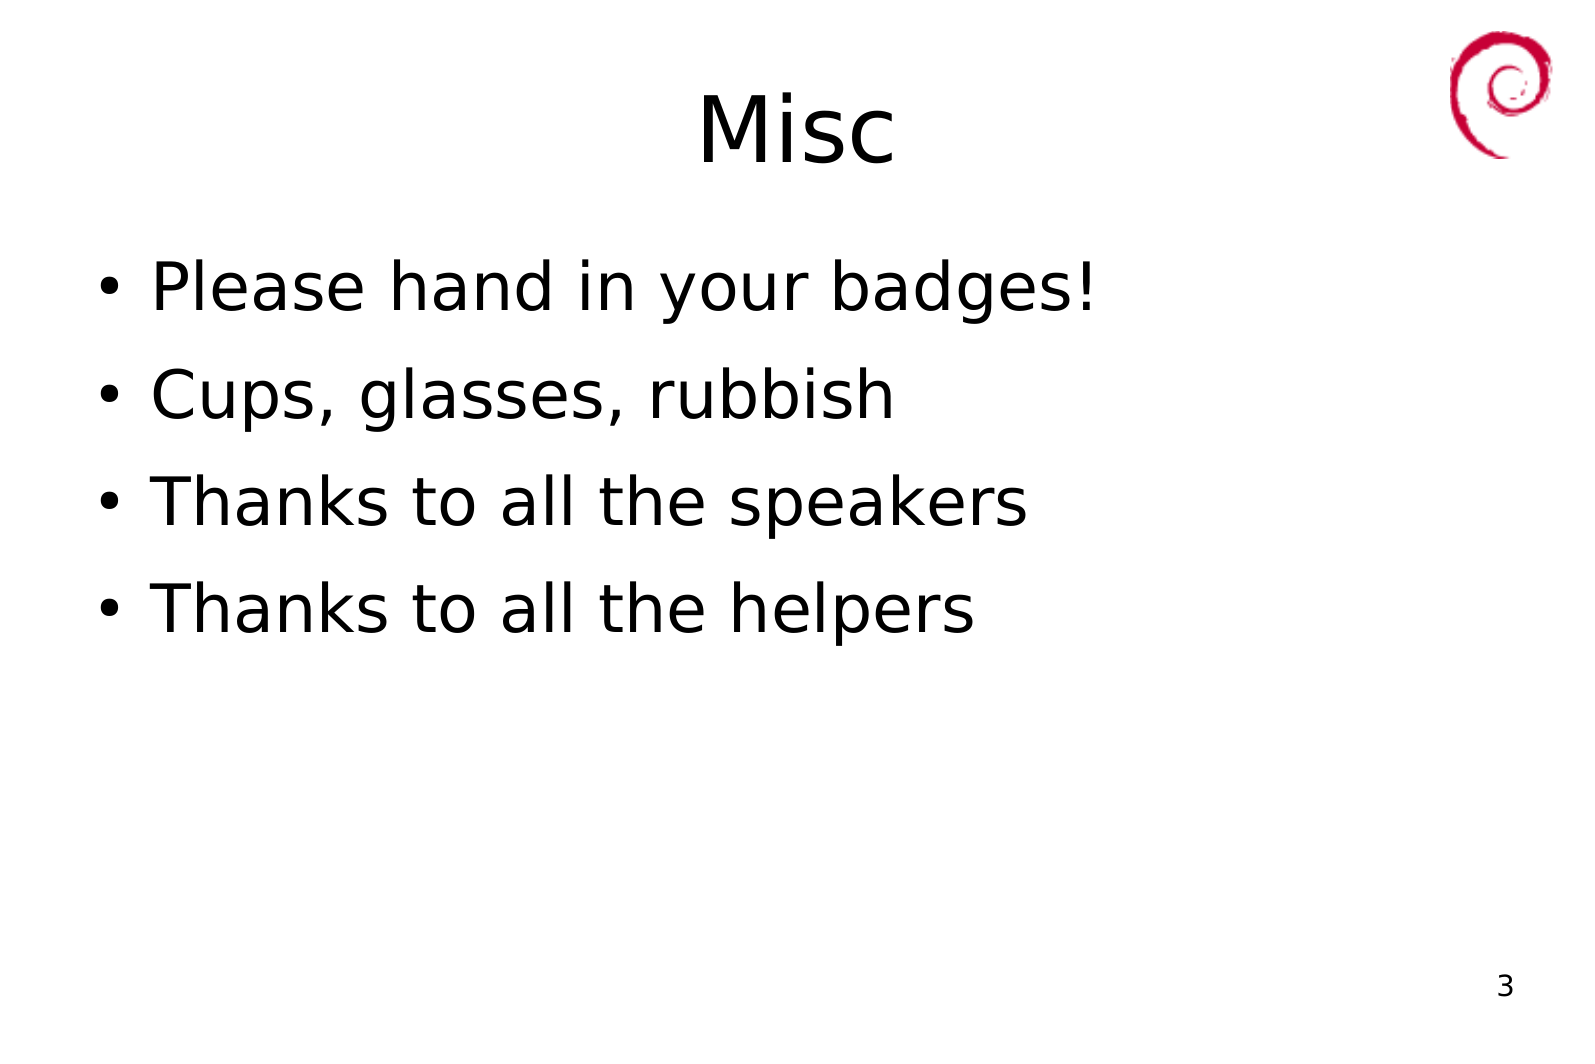

# Misc
Please hand in your badges!
Cups, glasses, rubbish
Thanks to all the speakers
Thanks to all the helpers
3